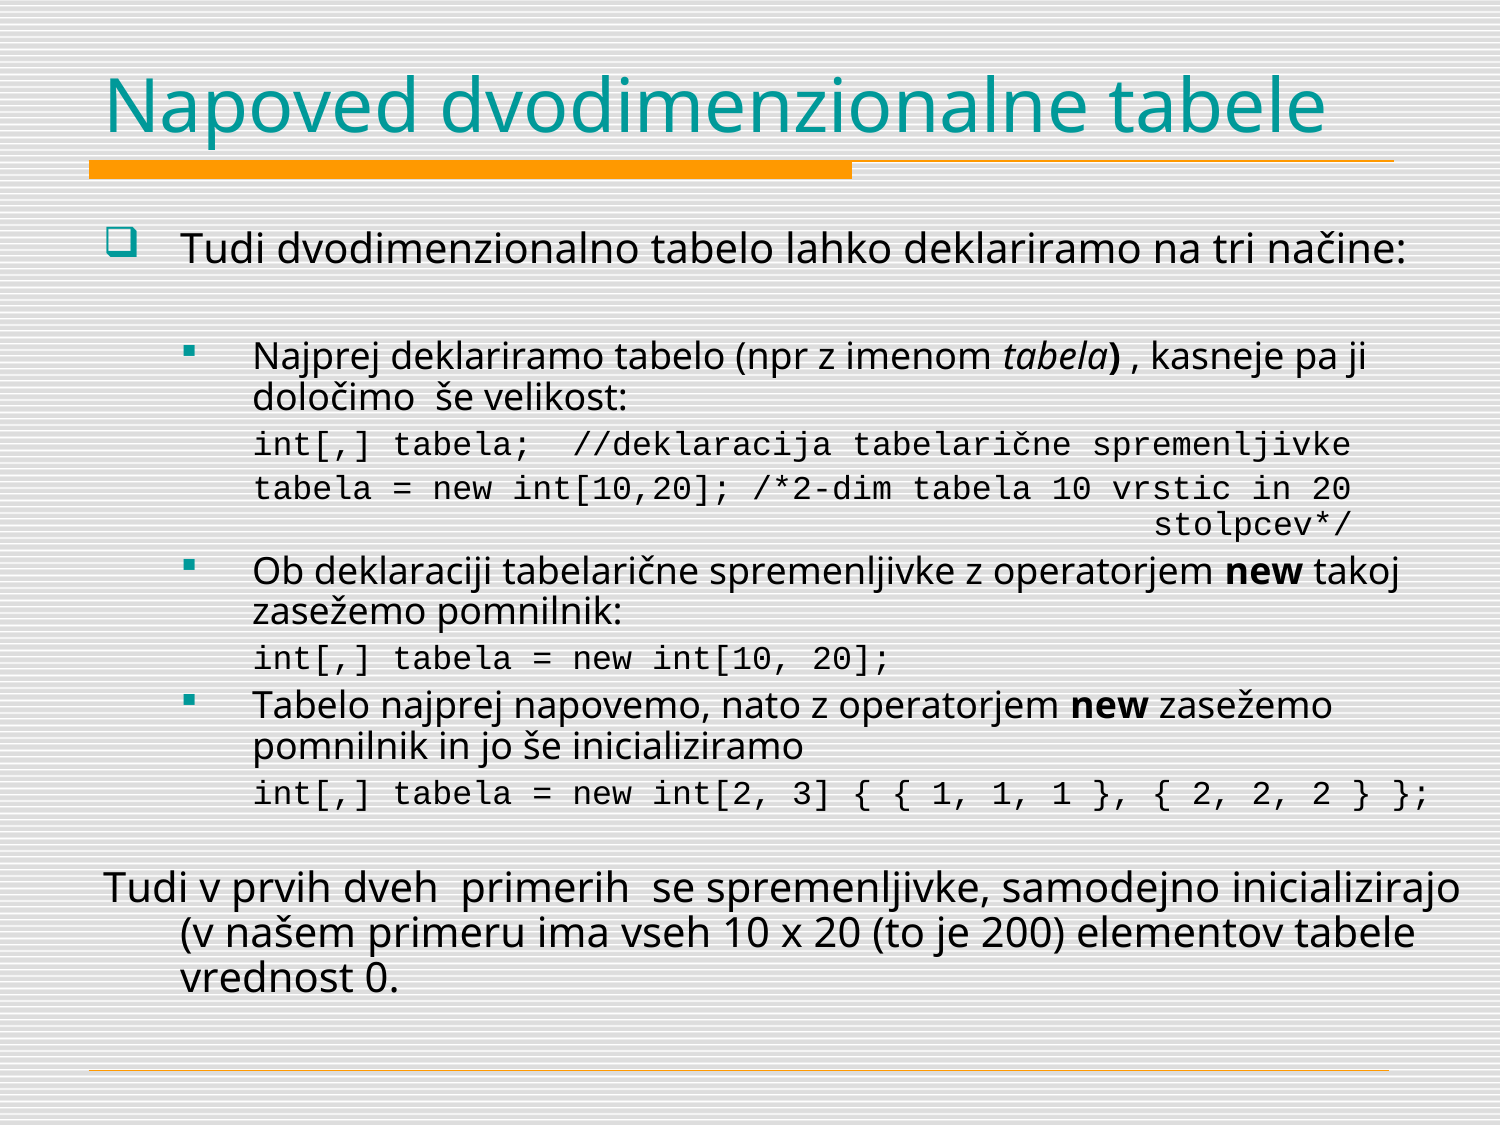

# Napoved dvodimenzionalne tabele
Tudi dvodimenzionalno tabelo lahko deklariramo na tri načine:
Najprej deklariramo tabelo (npr z imenom tabela) , kasneje pa ji določimo še velikost:
int[,] tabela; //deklaracija tabelarične spremenljivke
tabela = new int[10,20]; /*2-dim tabela 10 vrstic in 20 				stolpcev*/
Ob deklaraciji tabelarične spremenljivke z operatorjem new takoj zasežemo pomnilnik:
int[,] tabela = new int[10, 20];
Tabelo najprej napovemo, nato z operatorjem new zasežemo pomnilnik in jo še inicializiramo
int[,] tabela = new int[2, 3] { { 1, 1, 1 }, { 2, 2, 2 } };
Tudi v prvih dveh primerih se spremenljivke, samodejno inicializirajo (v našem primeru ima vseh 10 x 20 (to je 200) elementov tabele vrednost 0.